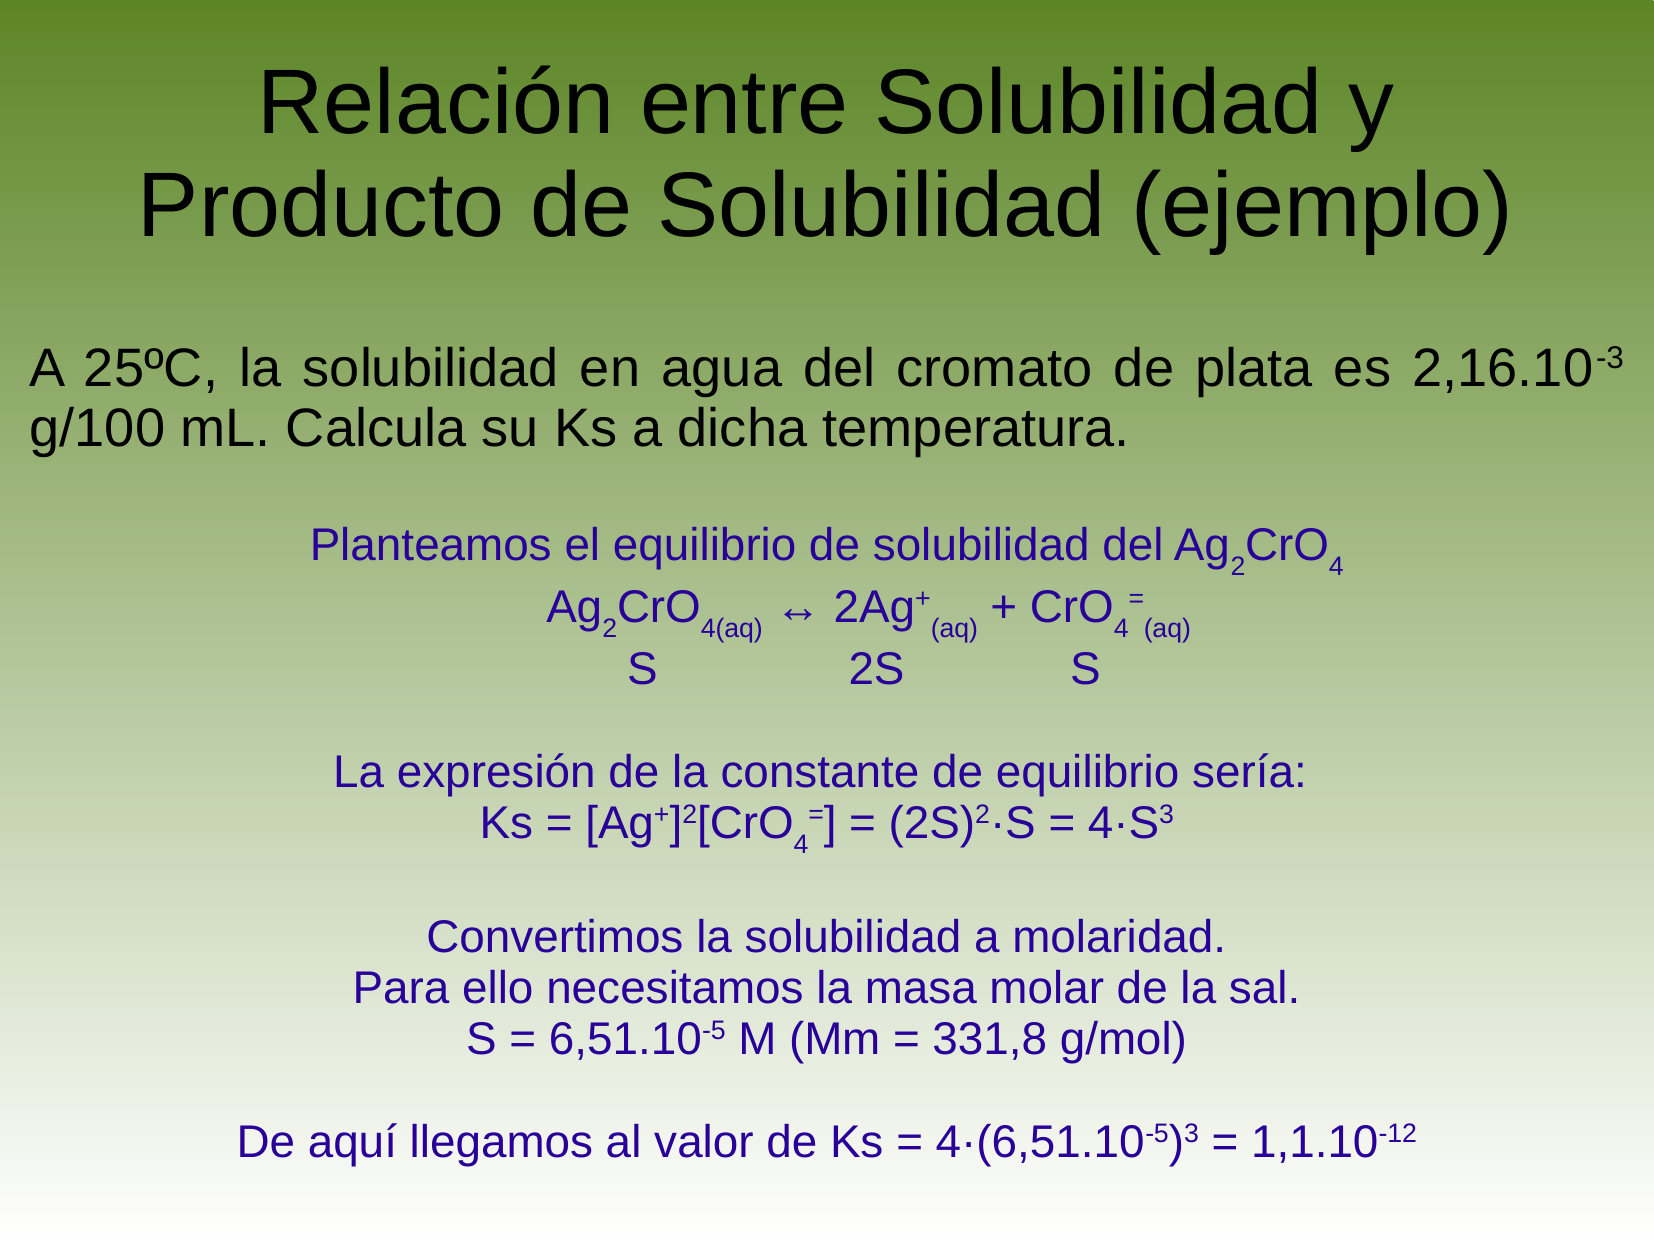

# Relación entre Solubilidad y Producto de Solubilidad (ejemplo)
A 25ºC, la solubilidad en agua del cromato de plata es 2,16.10-3 g/100 mL. Calcula su Ks a dicha temperatura.
Planteamos el equilibrio de solubilidad del Ag2CrO4
							Ag2CrO4(aq) ↔ 2Ag+(aq) + CrO4=(aq)
	S			2S			S
La expresión de la constante de equilibrio sería:
Ks = [Ag+]2[CrO4=] = (2S)2·S = 4·S3
Convertimos la solubilidad a molaridad.
Para ello necesitamos la masa molar de la sal.
S = 6,51.10-5 M (Mm = 331,8 g/mol)
De aquí llegamos al valor de Ks = 4·(6,51.10-5)3 = 1,1.10-12